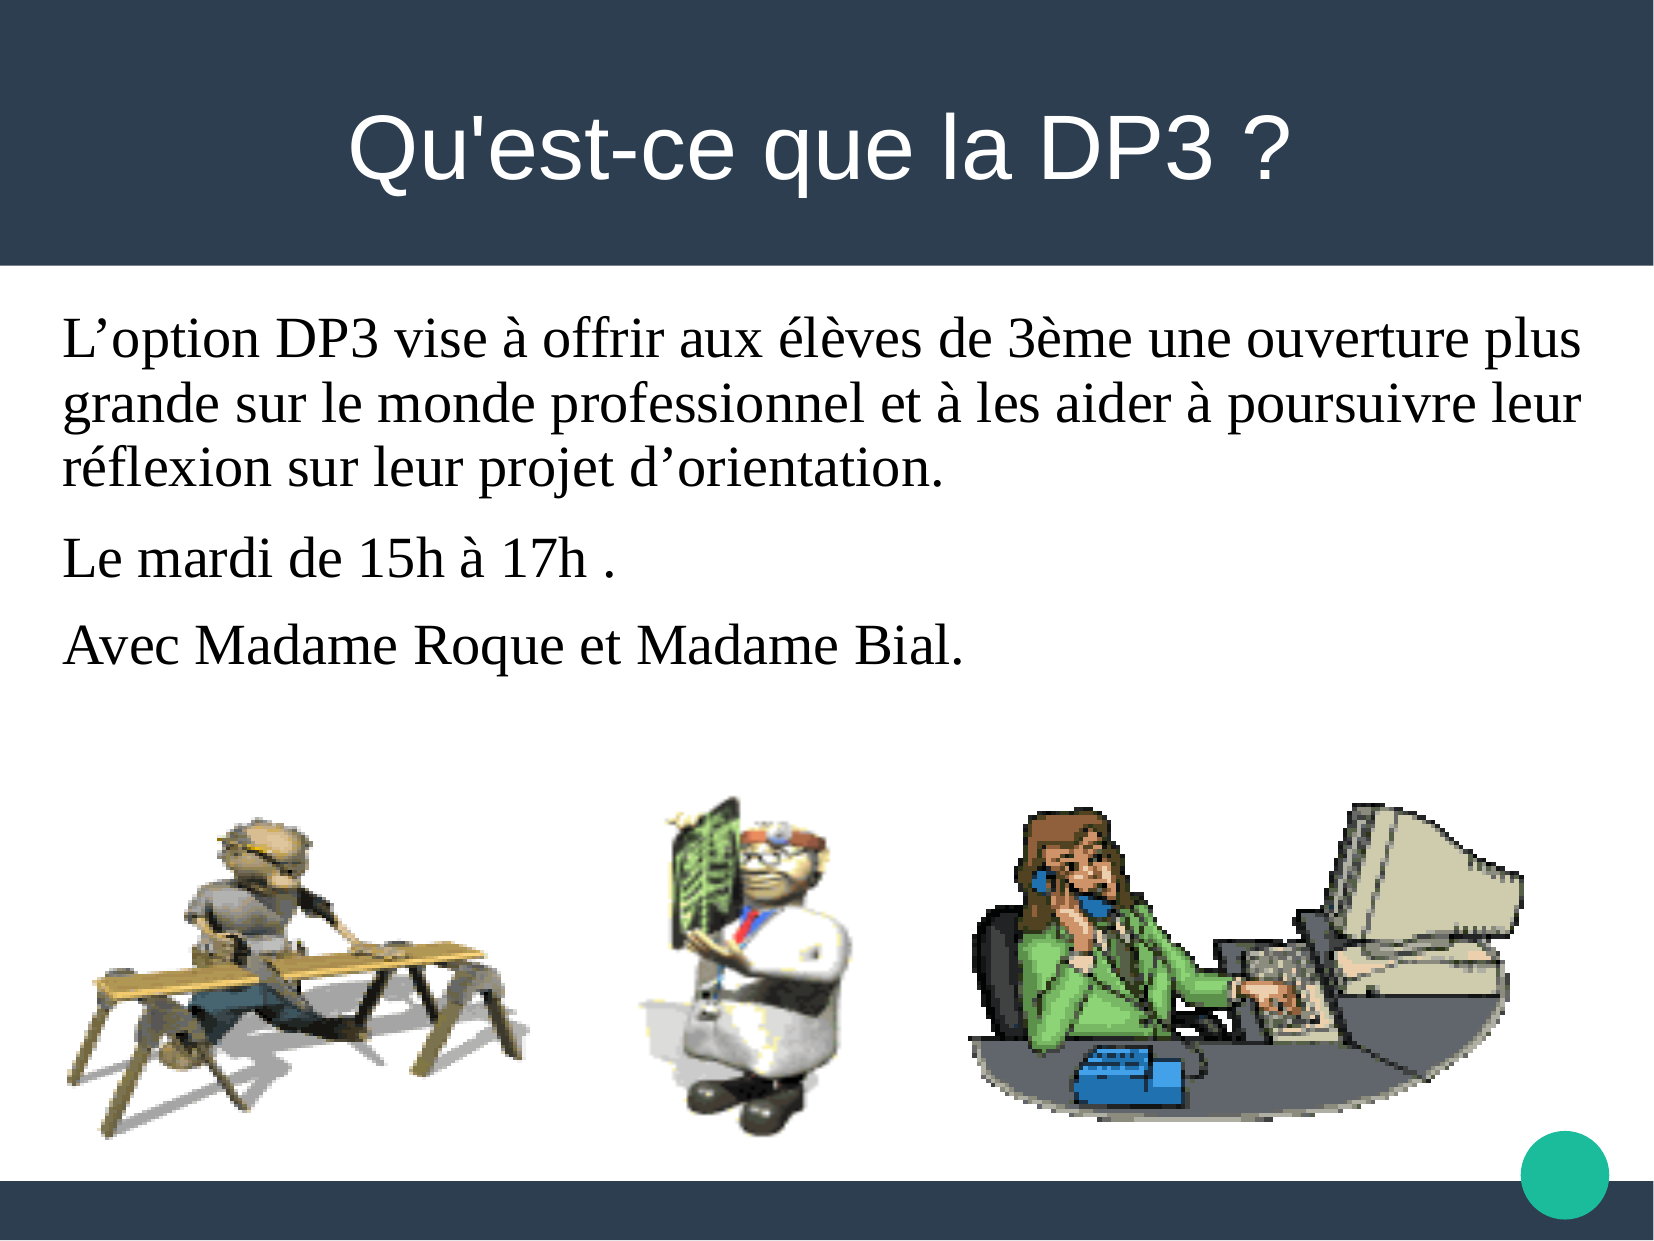

Qu'est-ce que la DP3 ?
L’option DP3 vise à offrir aux élèves de 3ème une ouverture plus grande sur le monde professionnel et à les aider à poursuivre leur réflexion sur leur projet d’orientation.
Le mardi de 15h à 17h .
Avec Madame Roque et Madame Bial.